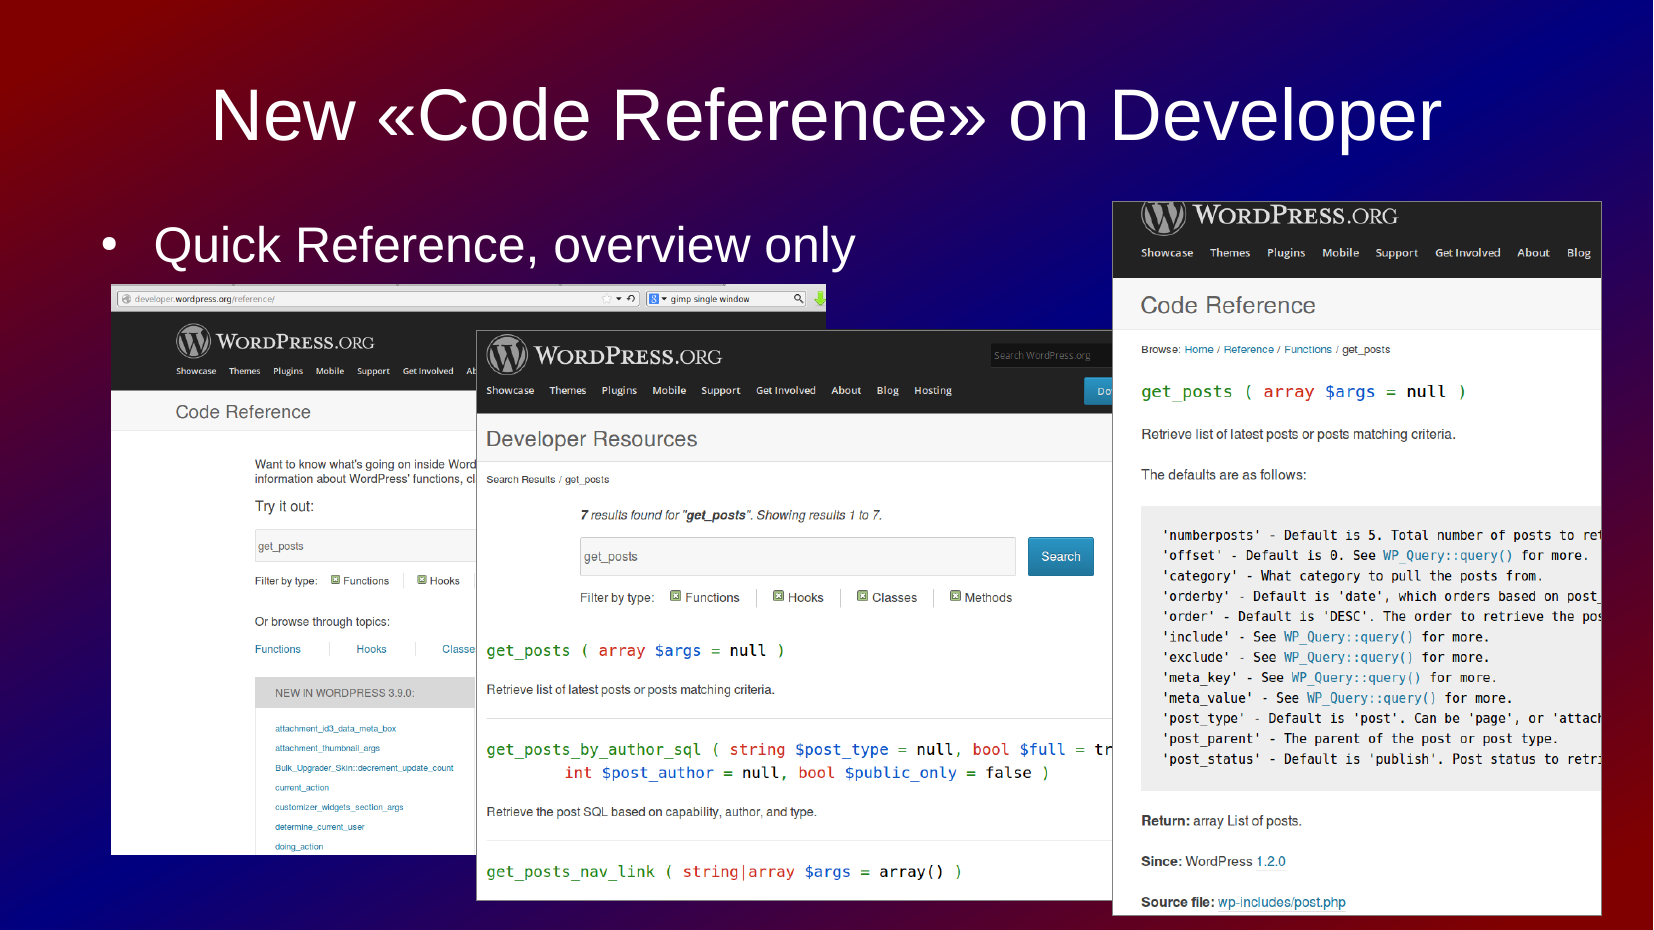

# New «Code Reference» on Developer
Quick Reference, overview only